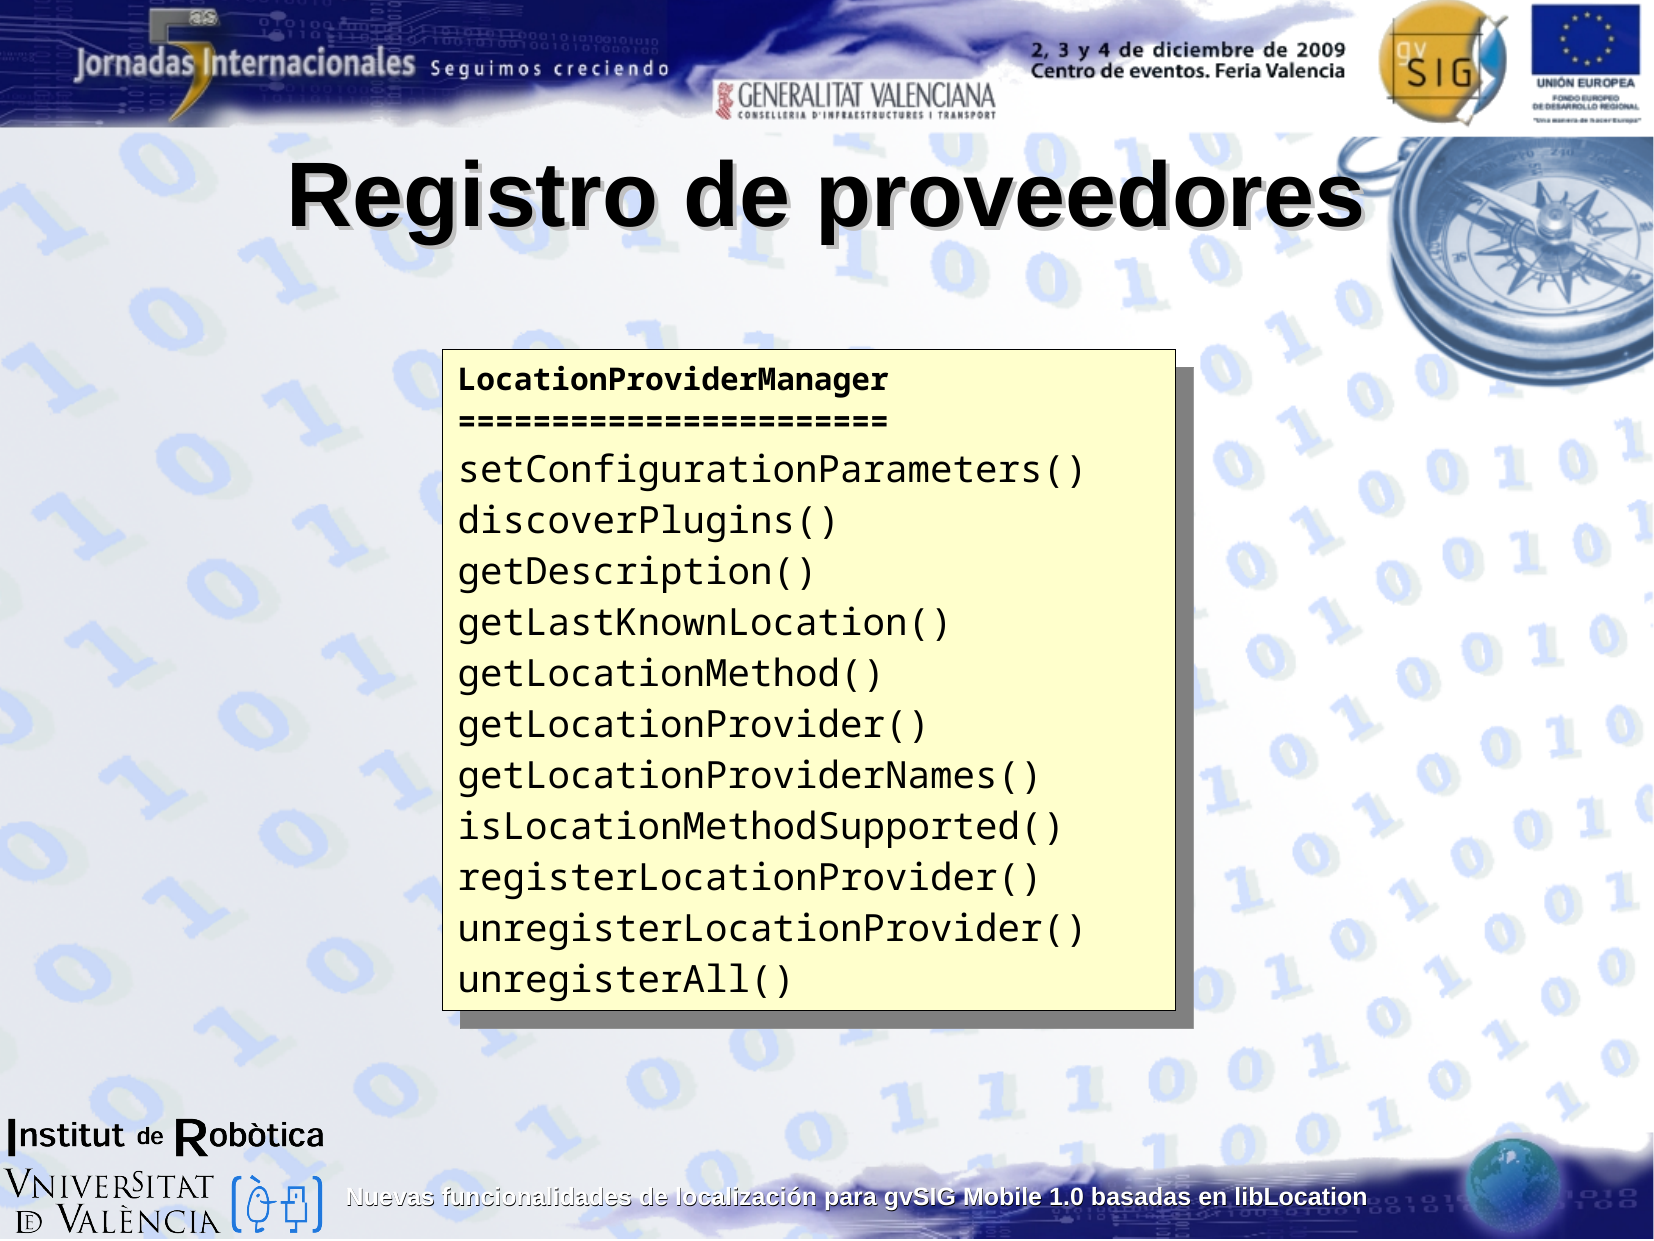

# Registro de proveedores
LocationProviderManager
=======================
setConfigurationParameters()
discoverPlugins()
getDescription()
getLastKnownLocation()
getLocationMethod()
getLocationProvider()
getLocationProviderNames()
isLocationMethodSupported()
registerLocationProvider()
unregisterLocationProvider()
unregisterAll()